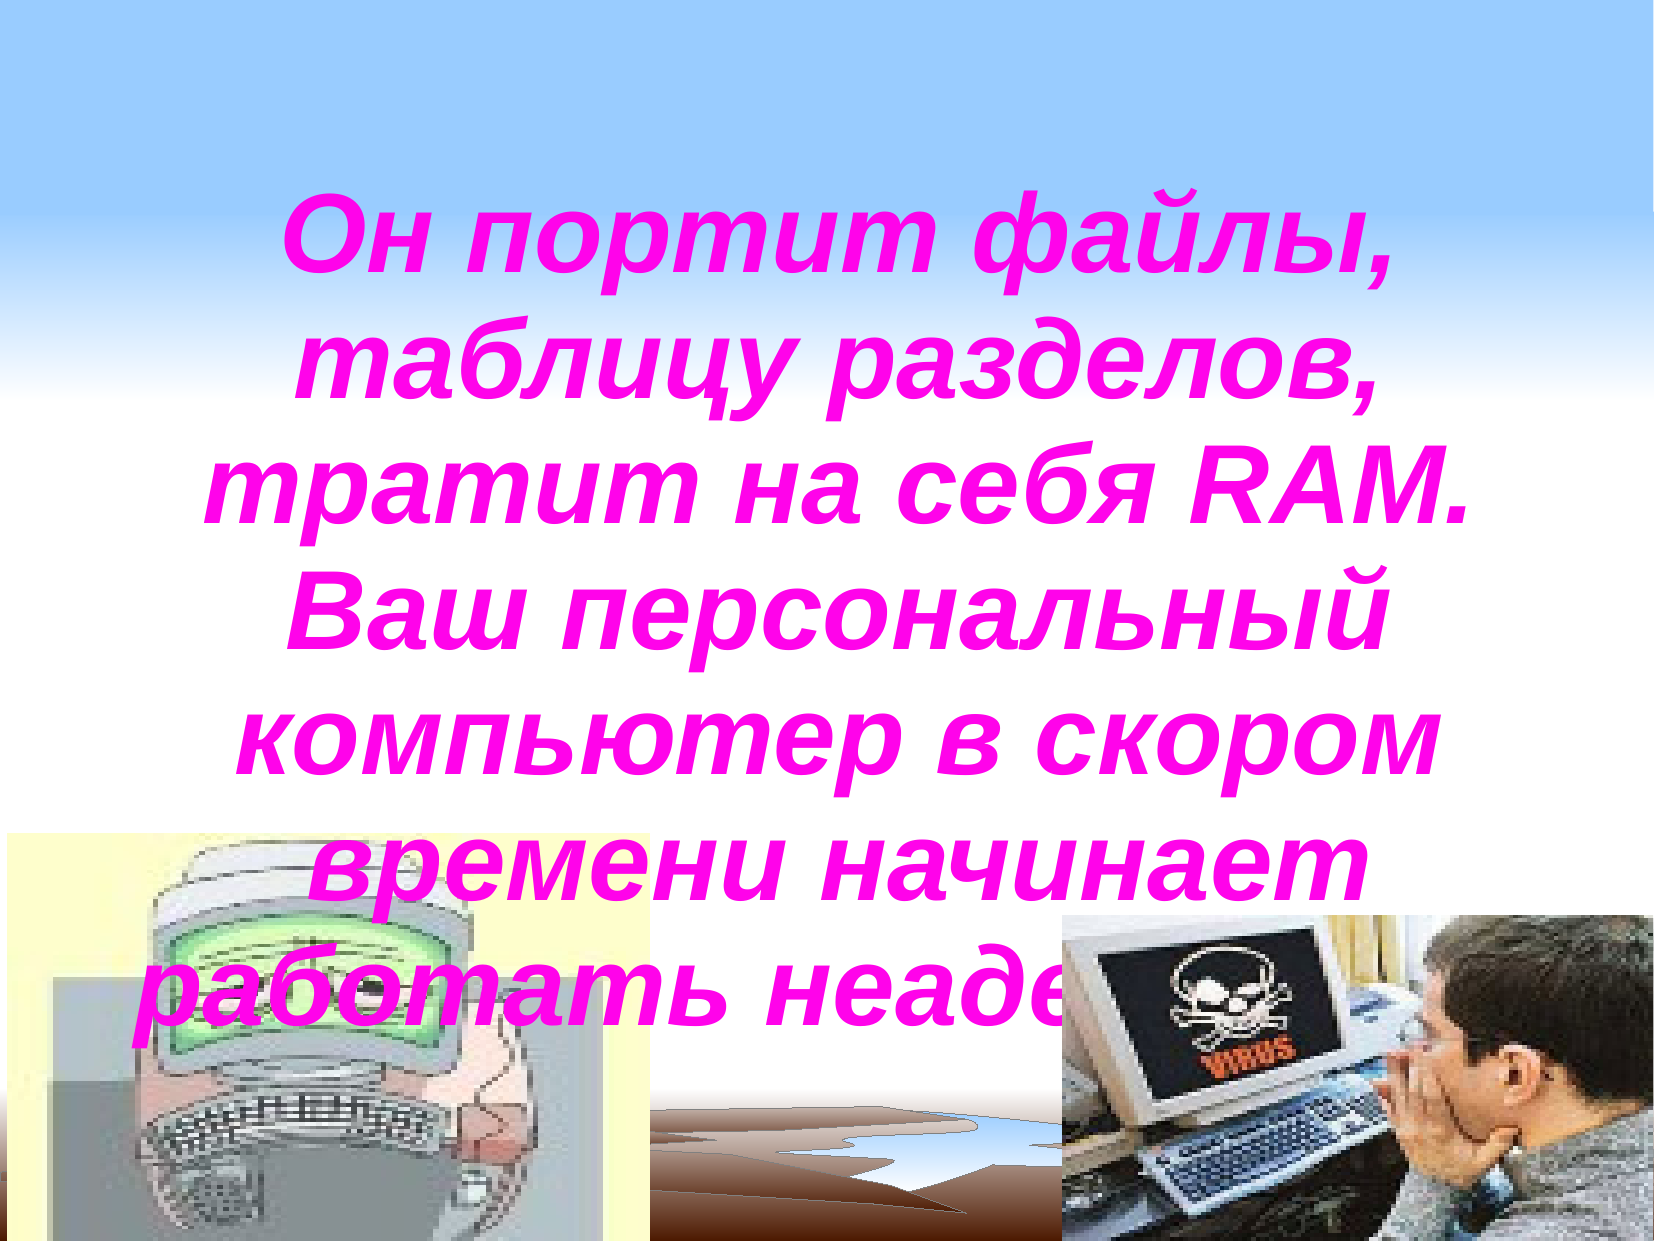

Он портит файлы, таблицу разделов, тратит на себя RAM. Ваш персональный компьютер в скором времени начинает работать неадекватно.